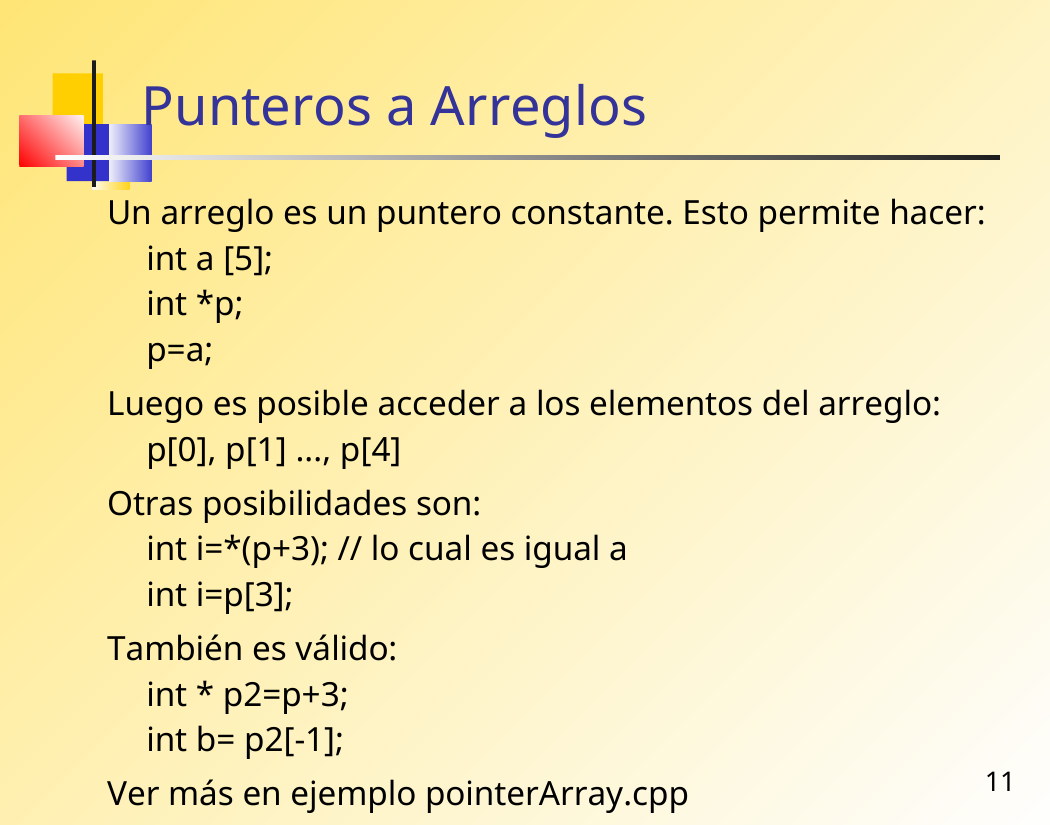

# Punteros a Arreglos
Un arreglo es un puntero constante. Esto permite hacer:
int a [5];
int *p;
p=a;
Luego es posible acceder a los elementos del arreglo:
p[0], p[1] ..., p[4]
Otras posibilidades son:
int i=*(p+3); // lo cual es igual a
int i=p[3];
También es válido:
int * p2=p+3;
int b= p2[-1];
Ver más en ejemplo pointerArray.cpp
11